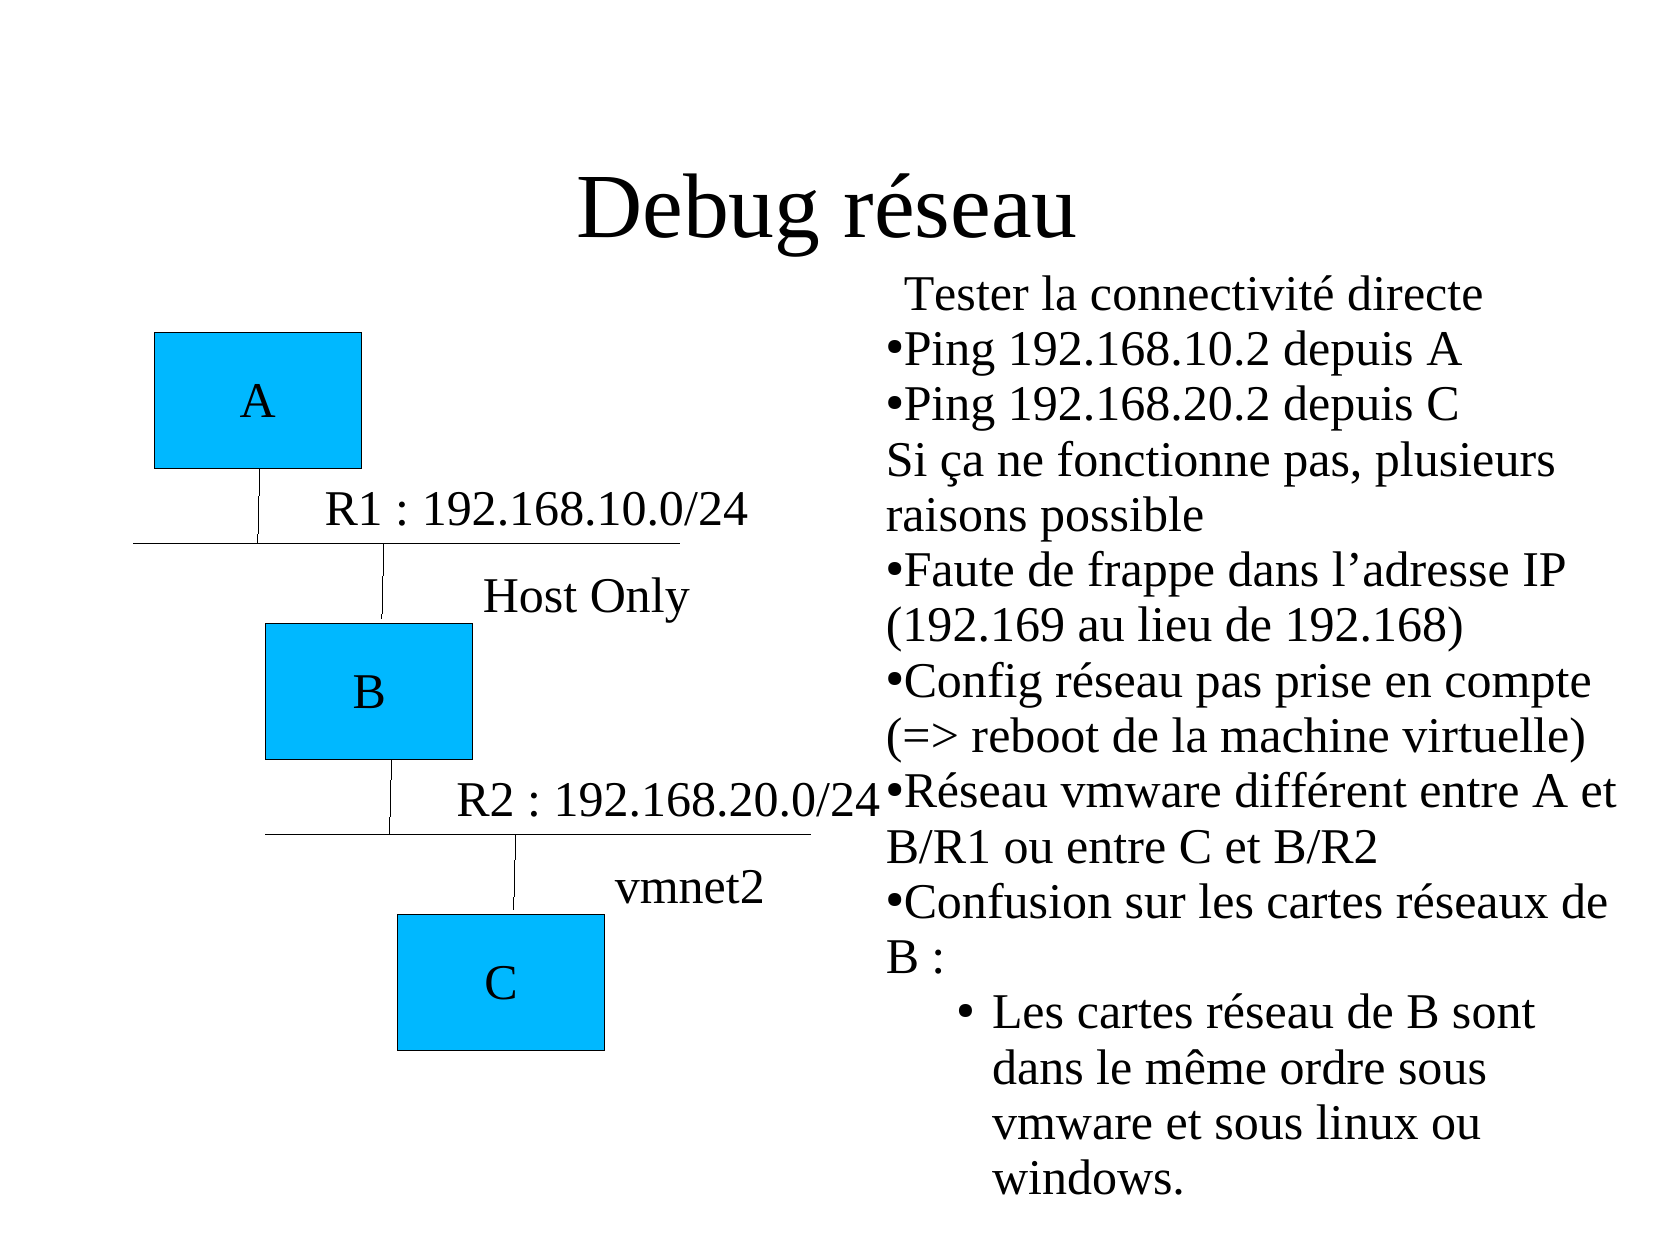

# Debug réseau
Tester la connectivité directe
Ping 192.168.10.2 depuis A
Ping 192.168.20.2 depuis C
Si ça ne fonctionne pas, plusieurs raisons possible
Faute de frappe dans l’adresse IP (192.169 au lieu de 192.168)
Config réseau pas prise en compte (=> reboot de la machine virtuelle)
Réseau vmware différent entre A et B/R1 ou entre C et B/R2
Confusion sur les cartes réseaux de B :
Les cartes réseau de B sont dans le même ordre sous vmware et sous linux ou windows.
A
R1 : 192.168.10.0/24
Host Only
B
R2 : 192.168.20.0/24
vmnet2
C